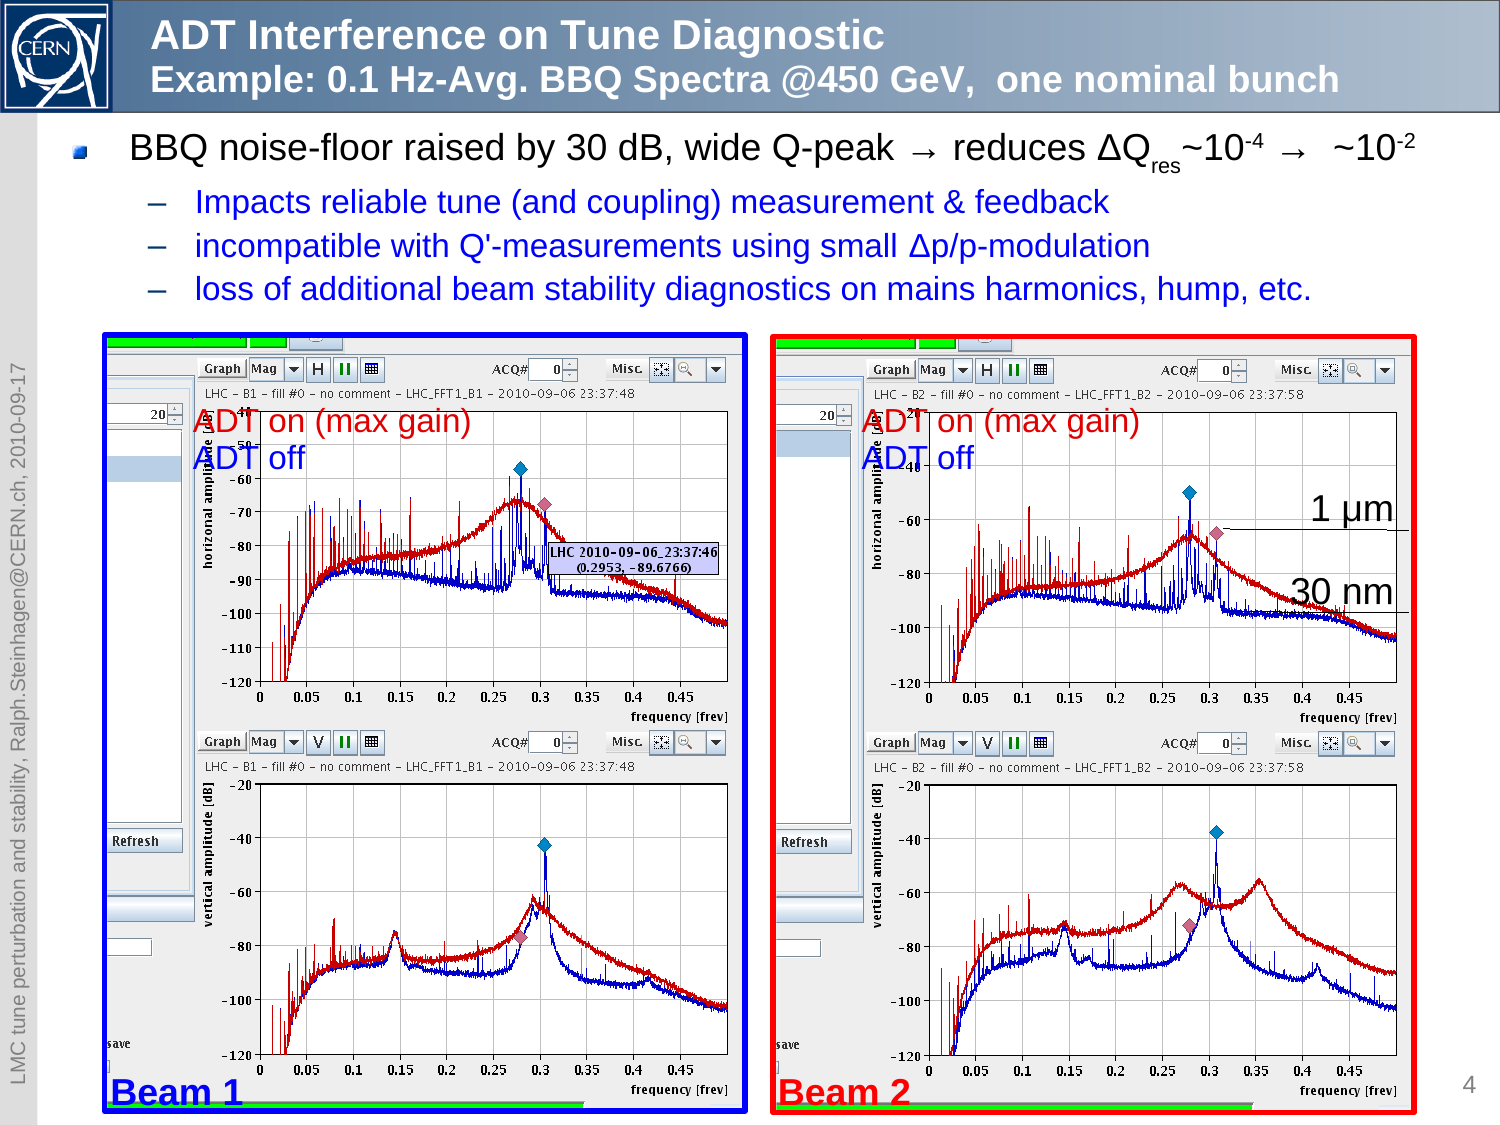

# ADT Interference on Tune Diagnostic Example: 0.1 Hz-Avg. BBQ Spectra @450 GeV, one nominal bunch
BBQ noise-floor raised by 30 dB, wide Q-peak → reduces ΔQres~10-4 → ~10-2
Impacts reliable tune (and coupling) measurement & feedback
incompatible with Q'-measurements using small Δp/p-modulation
loss of additional beam stability diagnostics on mains harmonics, hump, etc.
ADT on (max gain)
ADT off
ADT on (max gain)
ADT off
1 μm
30 nm
Beam 1
Beam 2